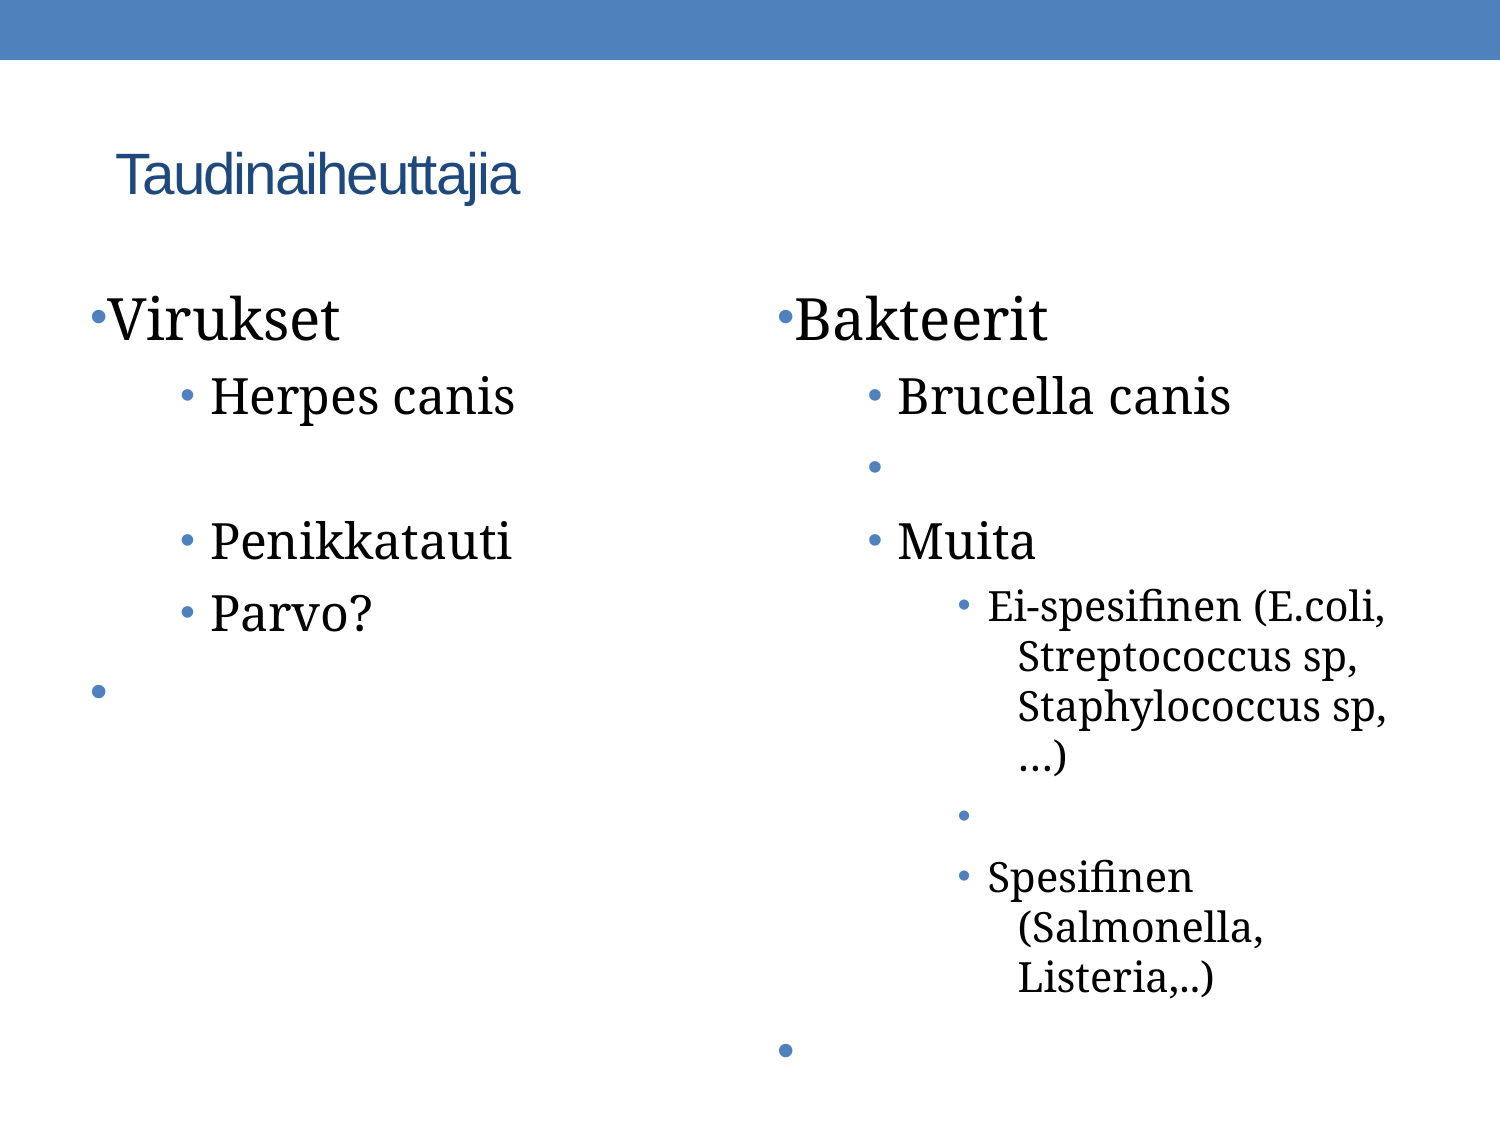

# Taudinaiheuttajia
Virukset
Herpes canis
Penikkatauti
Parvo?
Bakteerit
Brucella canis
Muita
Ei-spesifinen (E.coli, Streptococcus sp, Staphylococcus sp, …)
Spesifinen (Salmonella, Listeria,..)